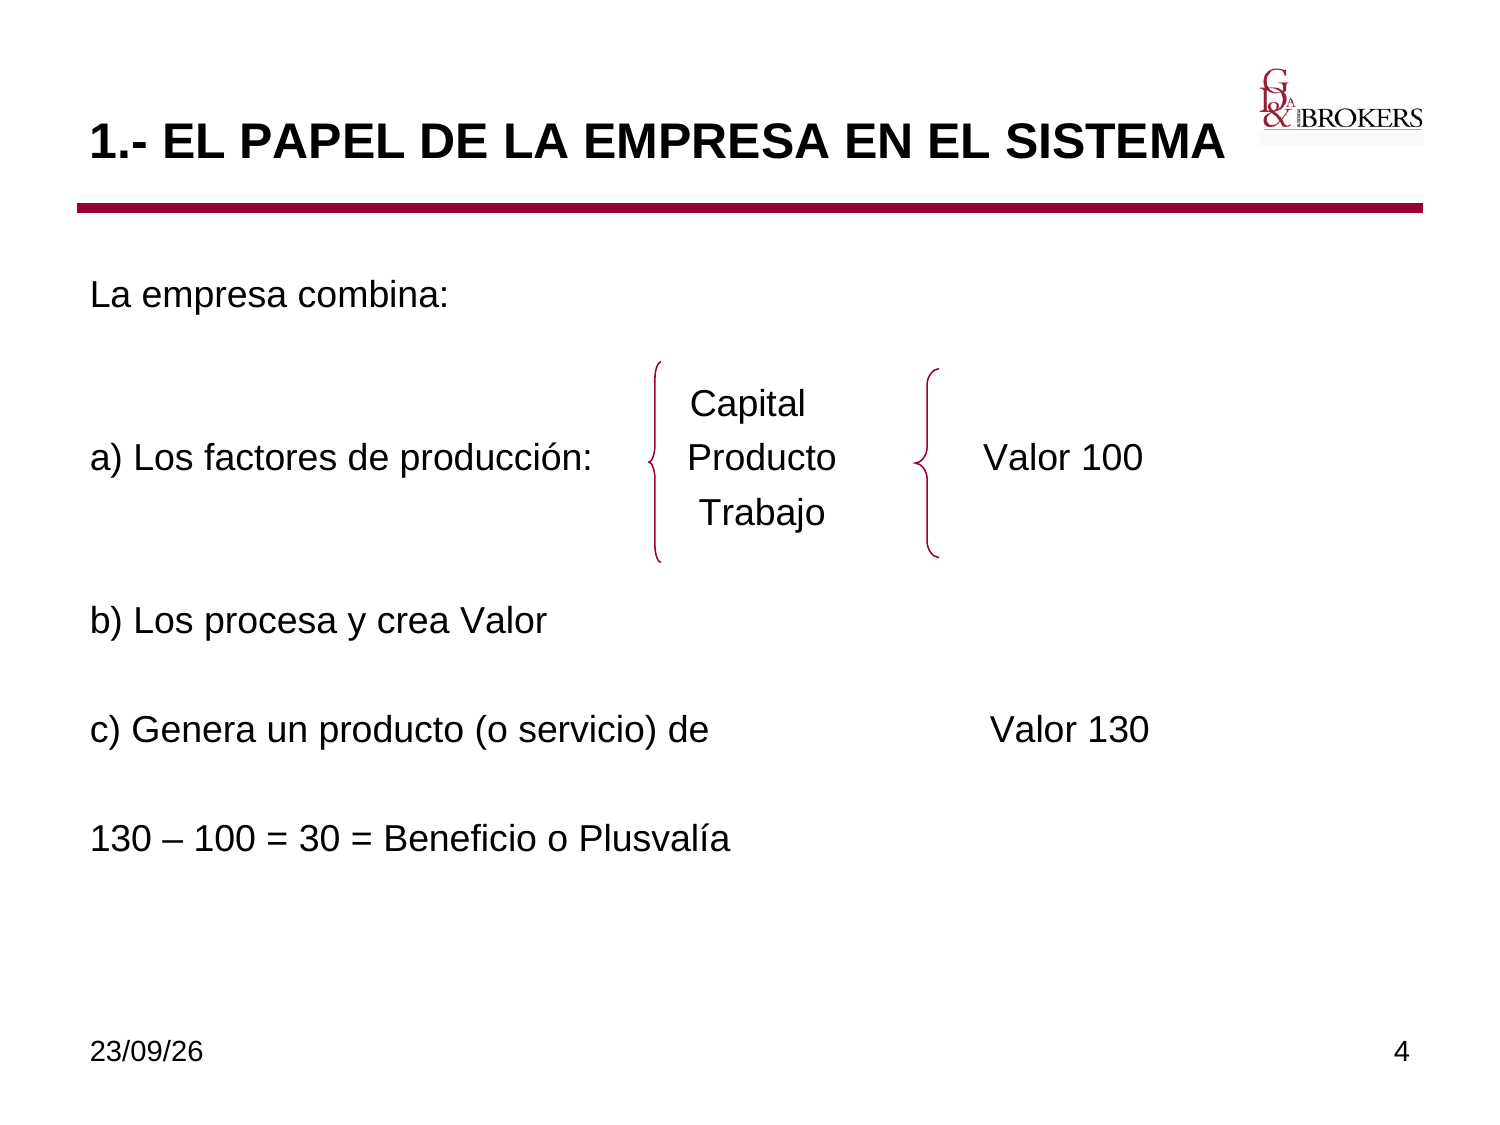

# 1.- EL PAPEL DE LA EMPRESA EN EL SISTEMA
La empresa combina:
			Capital
a) Los factores de producción: Producto Valor 100
 Trabajo
b) Los procesa y crea Valor
c) Genera un producto (o servicio) de		Valor 130
130 – 100 = 30 = Beneficio o Plusvalía
4